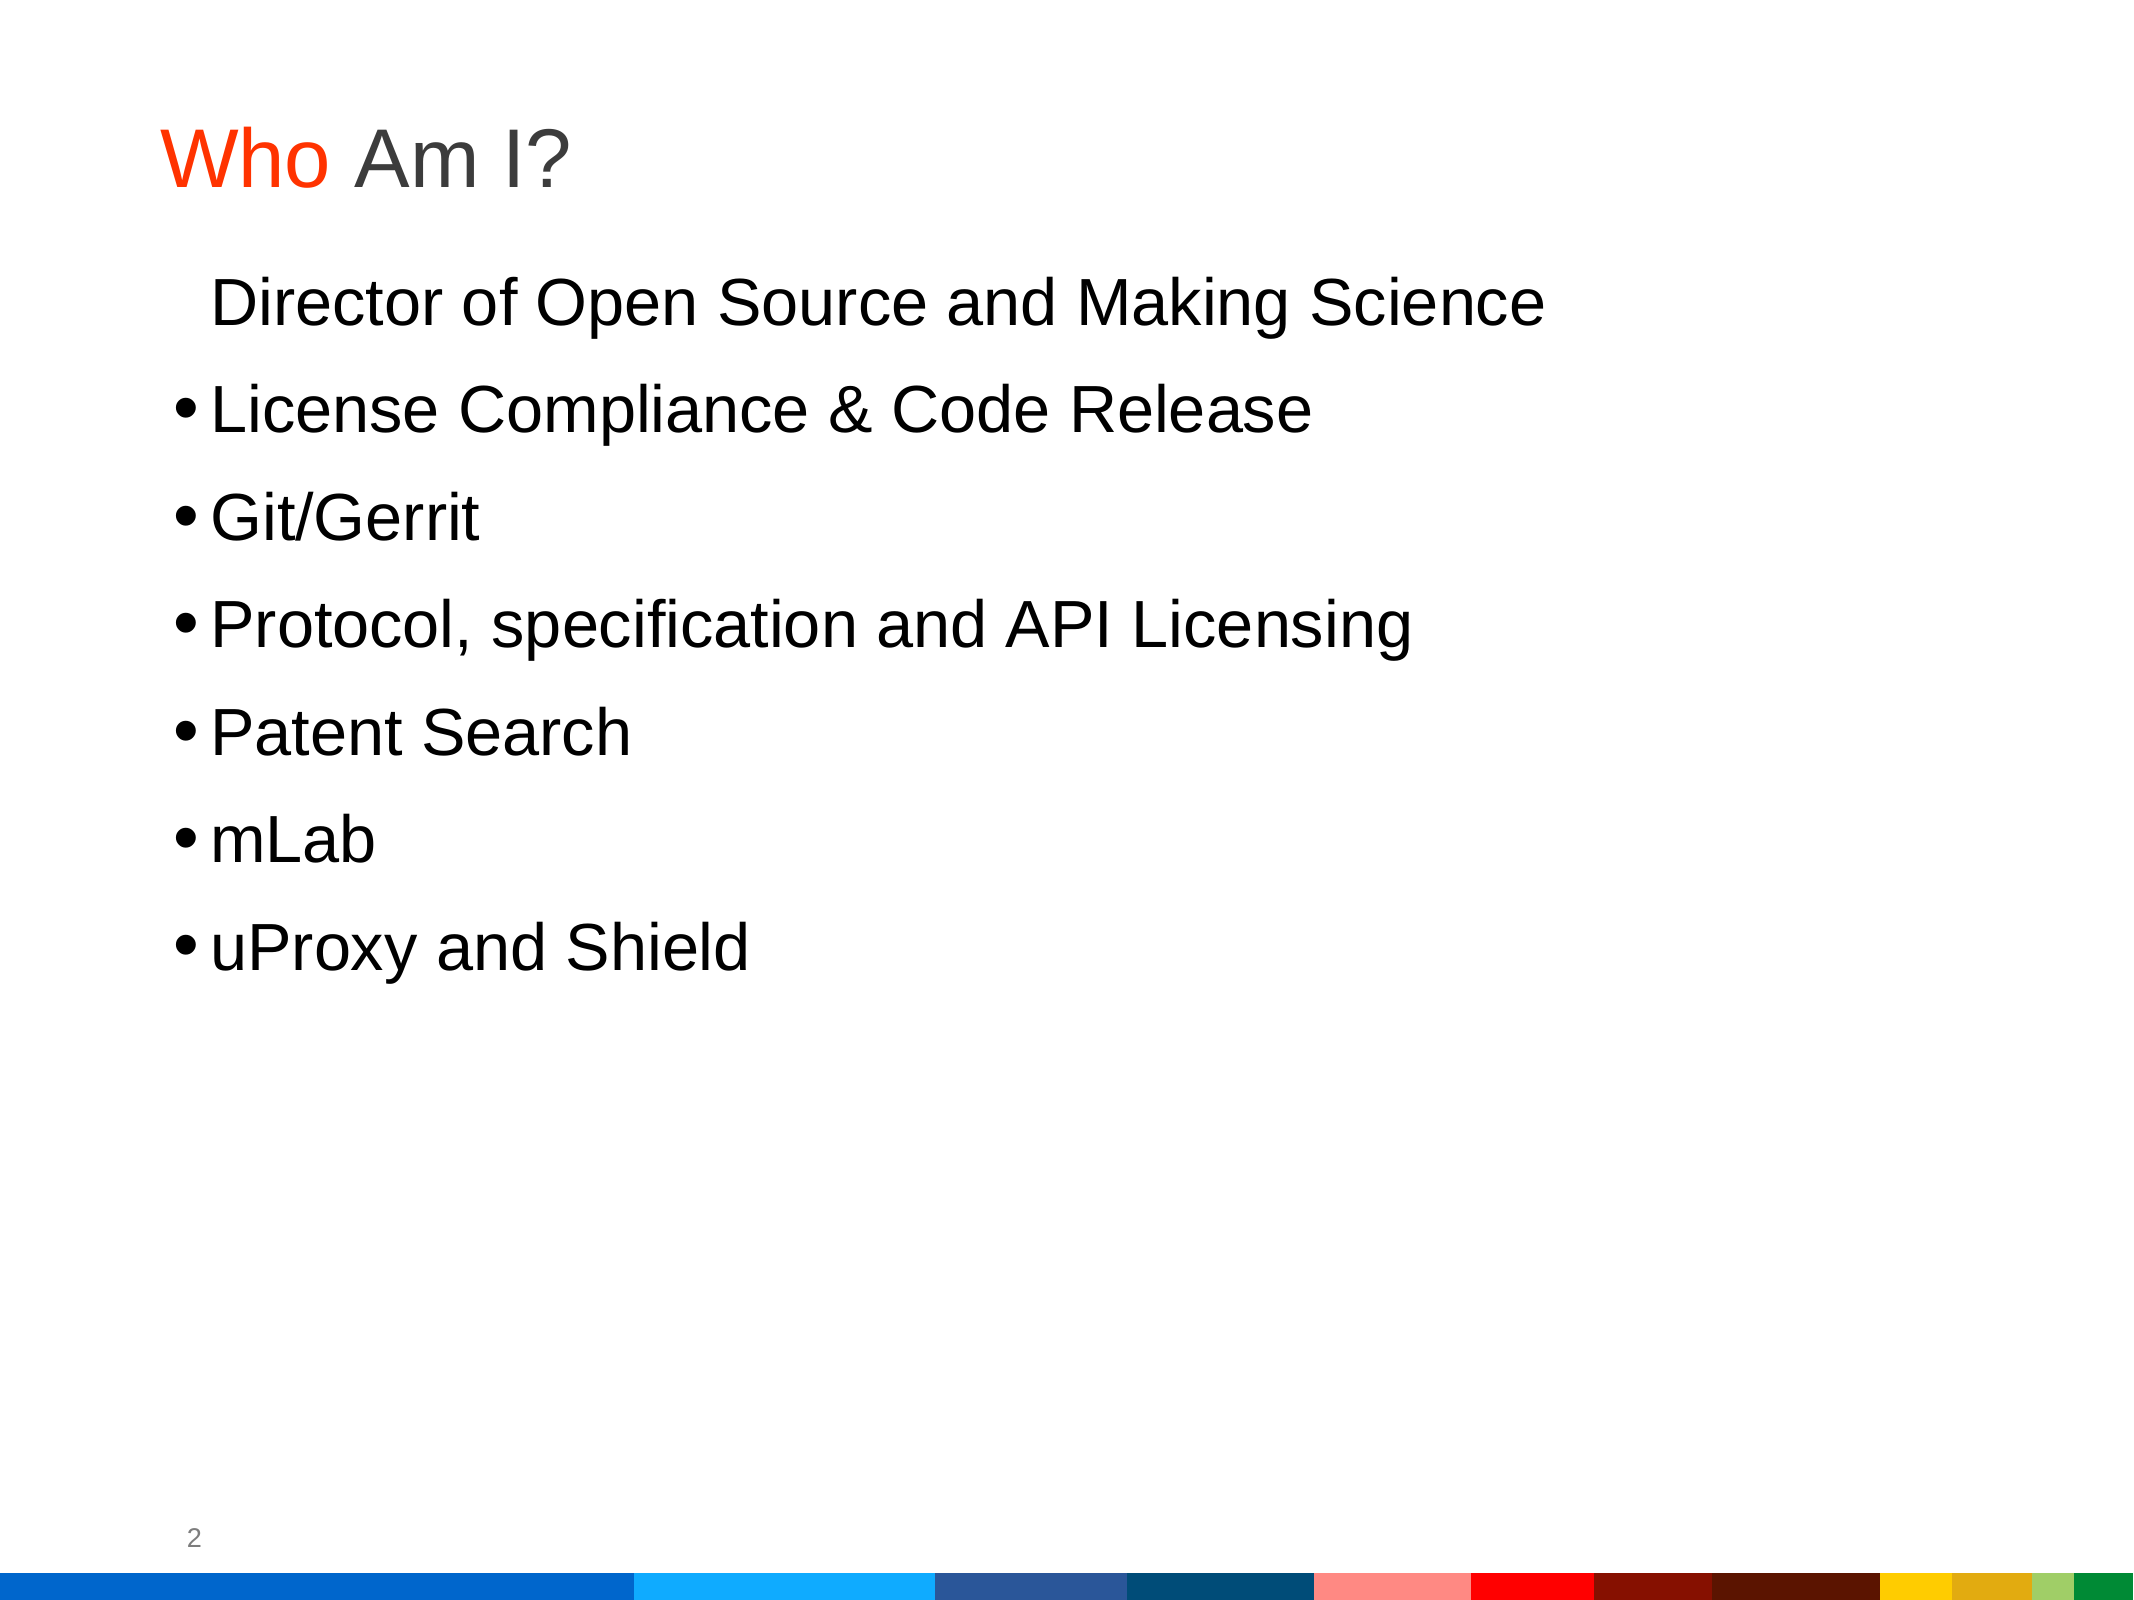

# Who Am I?
Director of Open Source and Making Science
License Compliance & Code Release
Git/Gerrit
Protocol, specification and API Licensing
Patent Search
mLab
uProxy and Shield